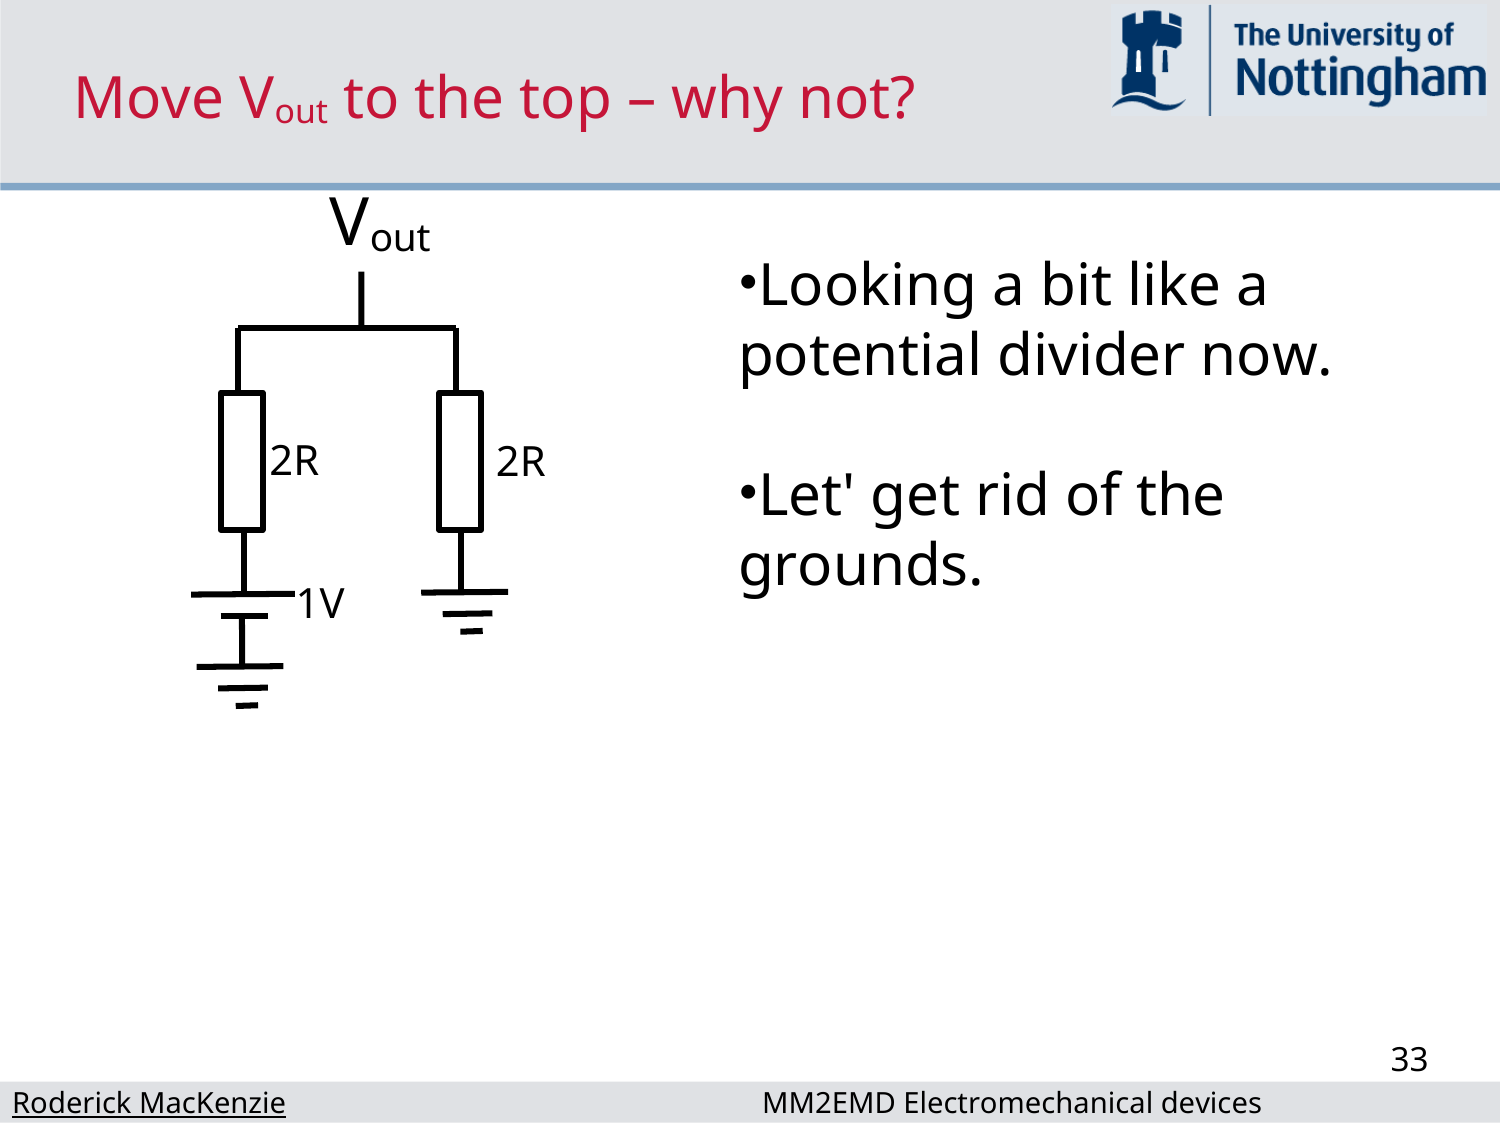

# Move Vout to the top – why not?
Vout
Looking a bit like a potential divider now.
Let' get rid of the grounds.
2R
2R
1V